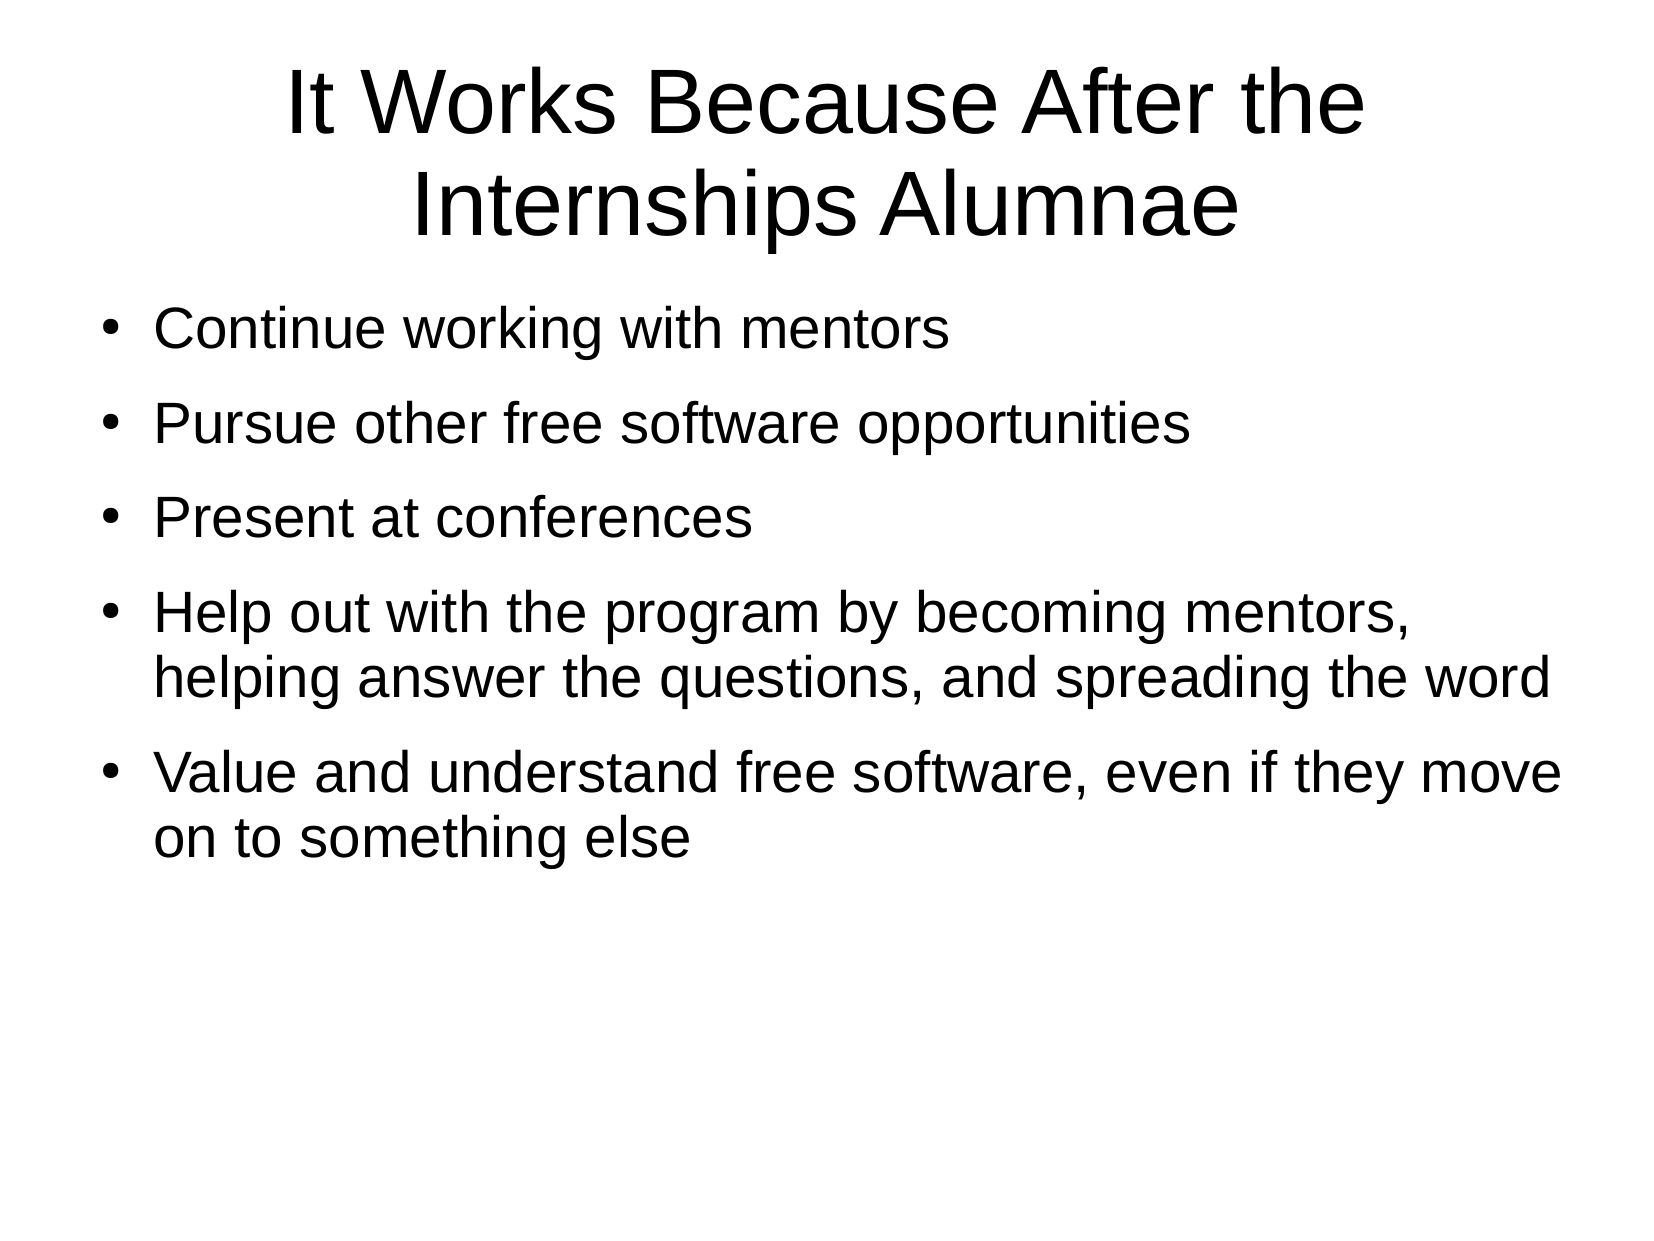

# It Works Because After the Internships Alumnae
Continue working with mentors
Pursue other free software opportunities
Present at conferences
Help out with the program by becoming mentors, helping answer the questions, and spreading the word
Value and understand free software, even if they move on to something else